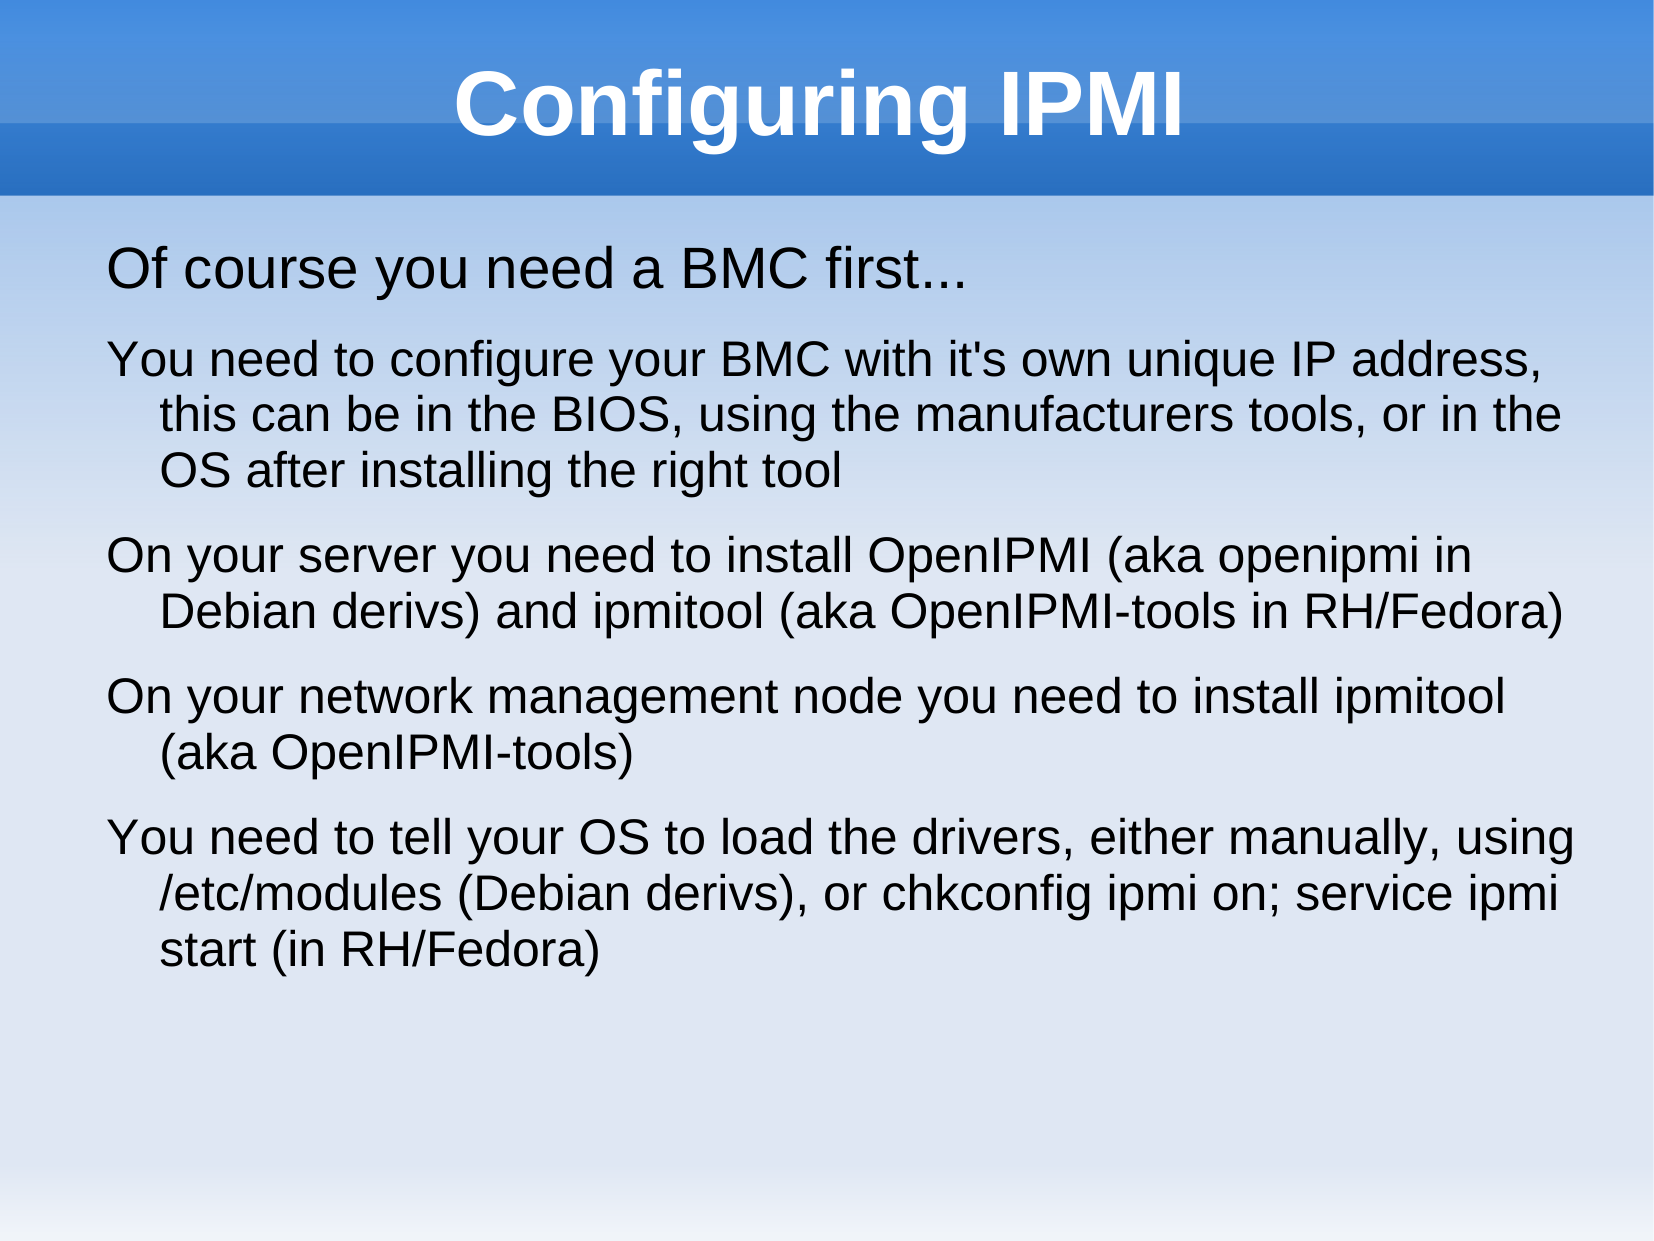

# Configuring IPMI
Of course you need a BMC first...
You need to configure your BMC with it's own unique IP address, this can be in the BIOS, using the manufacturers tools, or in the OS after installing the right tool
On your server you need to install OpenIPMI (aka openipmi in Debian derivs) and ipmitool (aka OpenIPMI-tools in RH/Fedora)
On your network management node you need to install ipmitool (aka OpenIPMI-tools)
You need to tell your OS to load the drivers, either manually, using /etc/modules (Debian derivs), or chkconfig ipmi on; service ipmi start (in RH/Fedora)